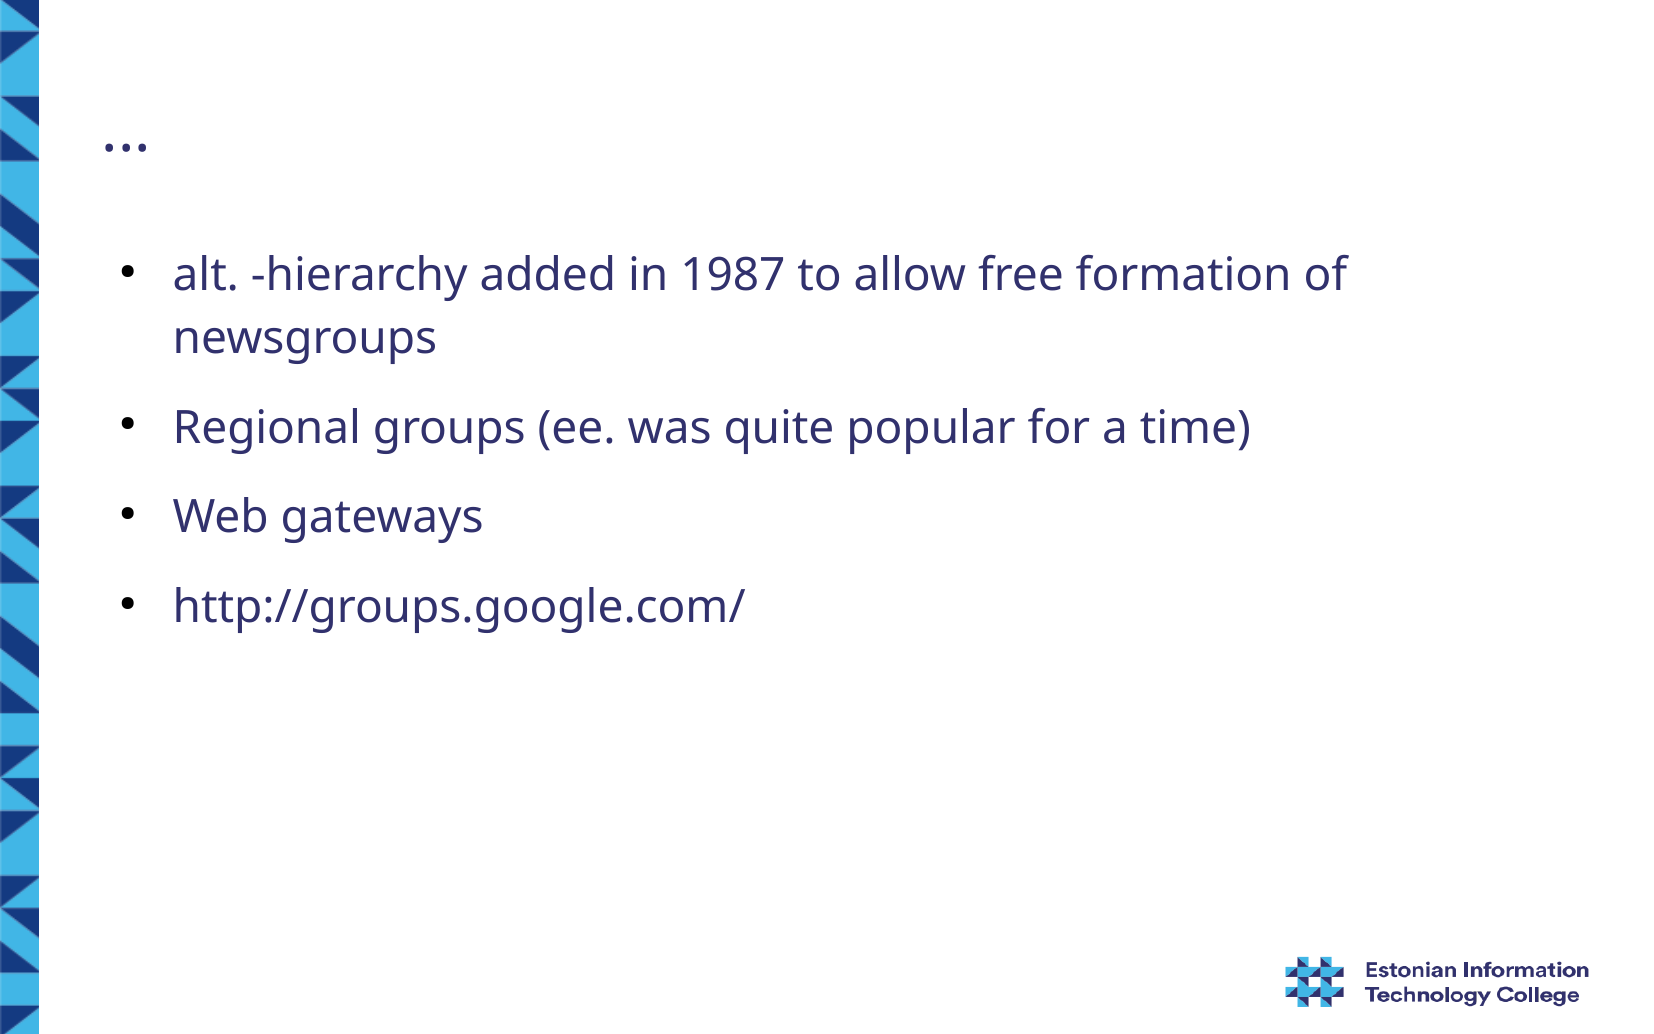

# ...
alt. -hierarchy added in 1987 to allow free formation of newsgroups
Regional groups (ee. was quite popular for a time)
Web gateways
http://groups.google.com/